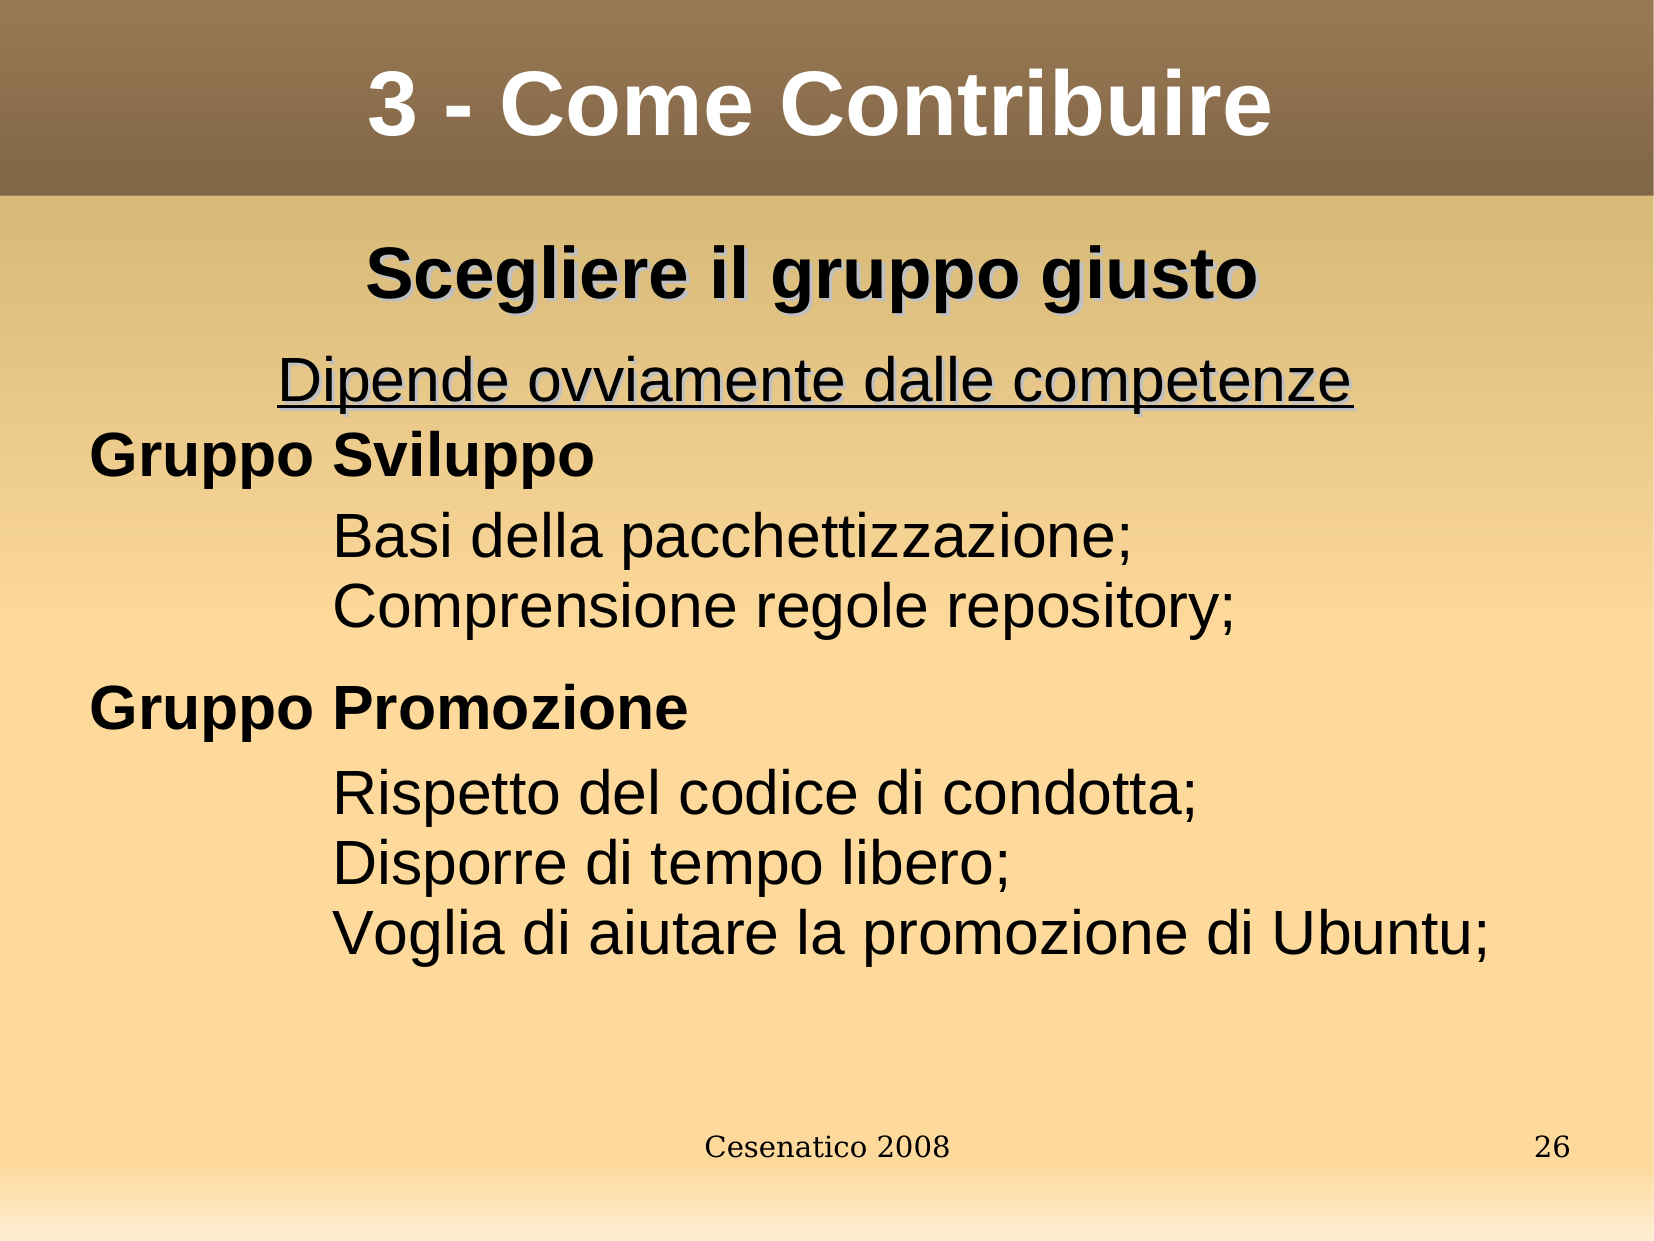

# 3 - Come Contribuire
Scegliere il gruppo giusto
Dipende ovviamente dalle competenze
Gruppo Sviluppo
 Basi della pacchettizzazione;
 Comprensione regole repository;
Gruppo Promozione
 Rispetto del codice di condotta;
 Disporre di tempo libero;
 Voglia di aiutare la promozione di Ubuntu;
Cesenatico 2008
26